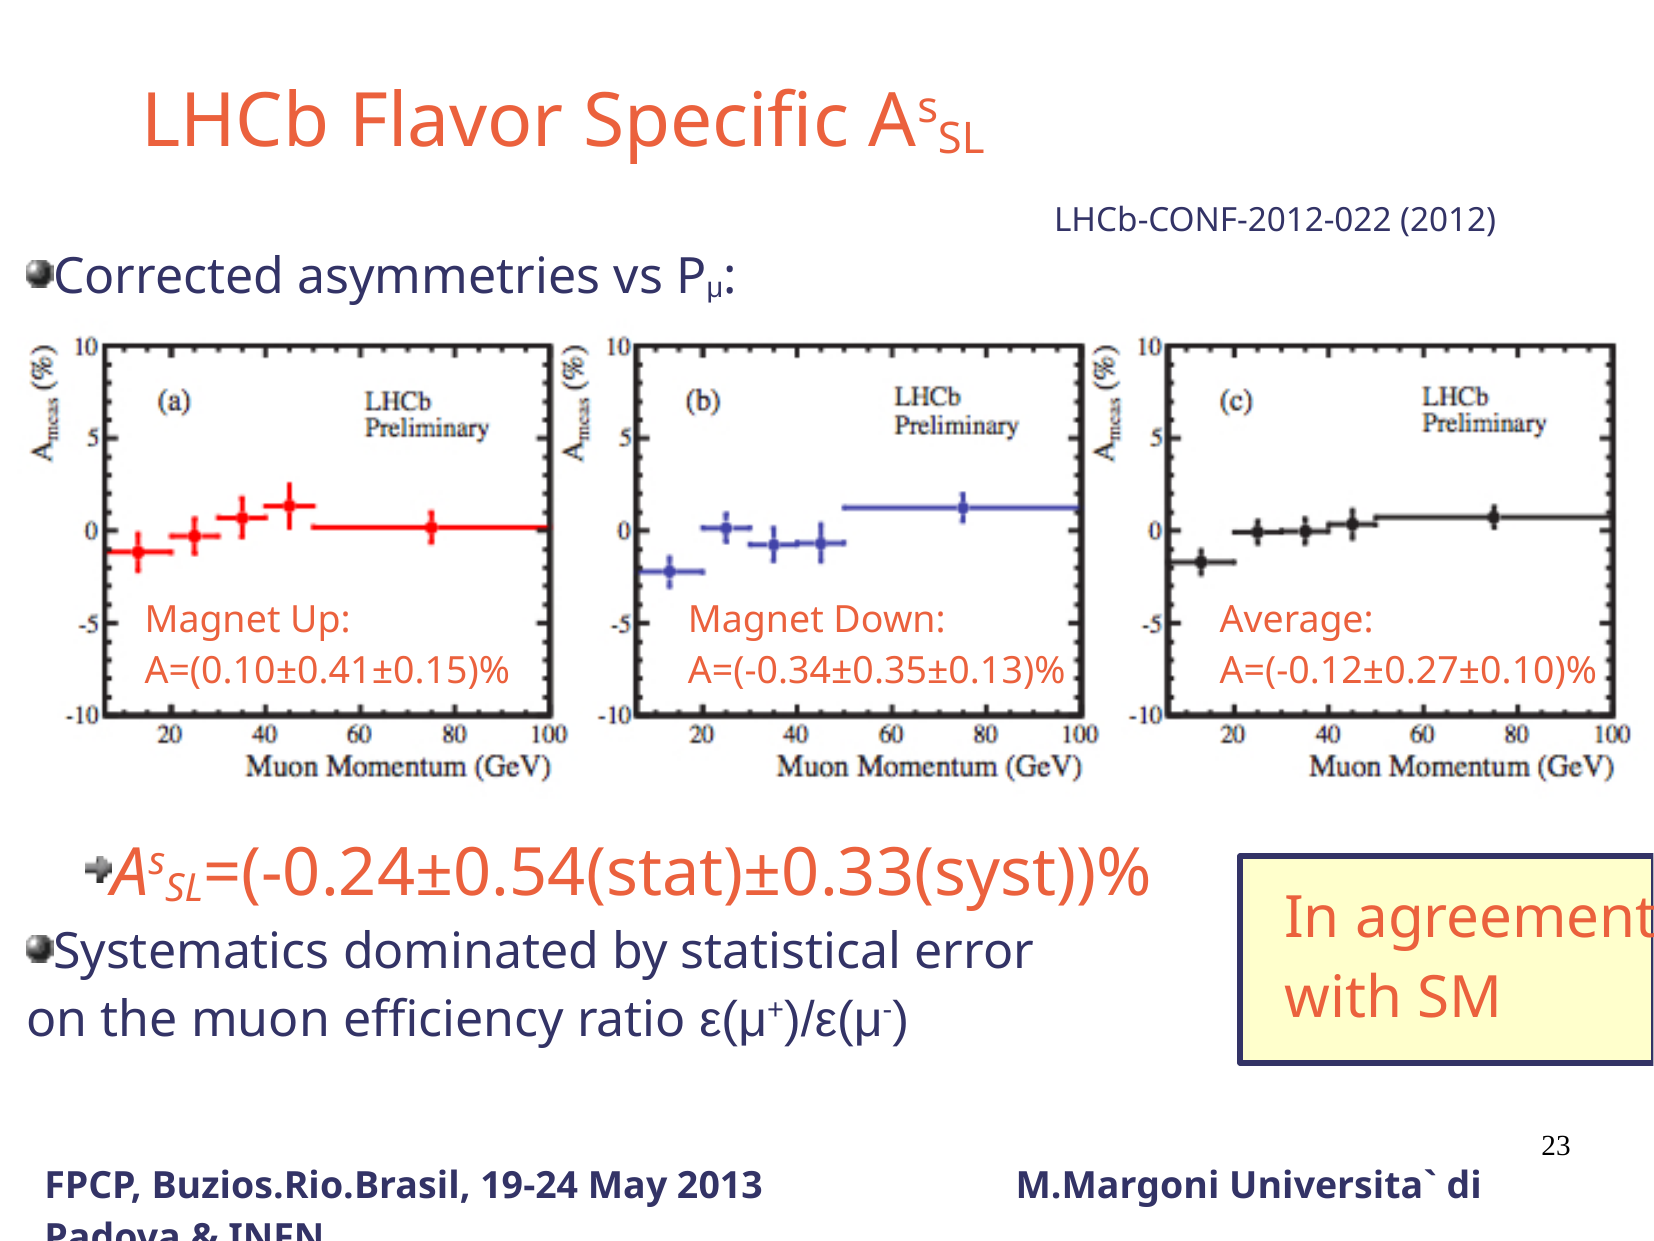

LHCb Flavor Specific AsSL
LHCb-CONF-2012-022 (2012)
Corrected asymmetries vs Pμ:
Magnet Up:
A=(0.10±0.41±0.15)%
Magnet Down:
A=(-0.34±0.35±0.13)%
Average:
A=(-0.12±0.27±0.10)%
AsSL=(-0.24±0.54(stat)±0.33(syst))%
Systematics dominated by statistical error
on the muon efficiency ratio ε(μ+)/ε(μ-)
In agreement with SM
23
FPCP, Buzios.Rio.Brasil, 19-24 May 2013 M.Margoni Universita` di Padova & INFN